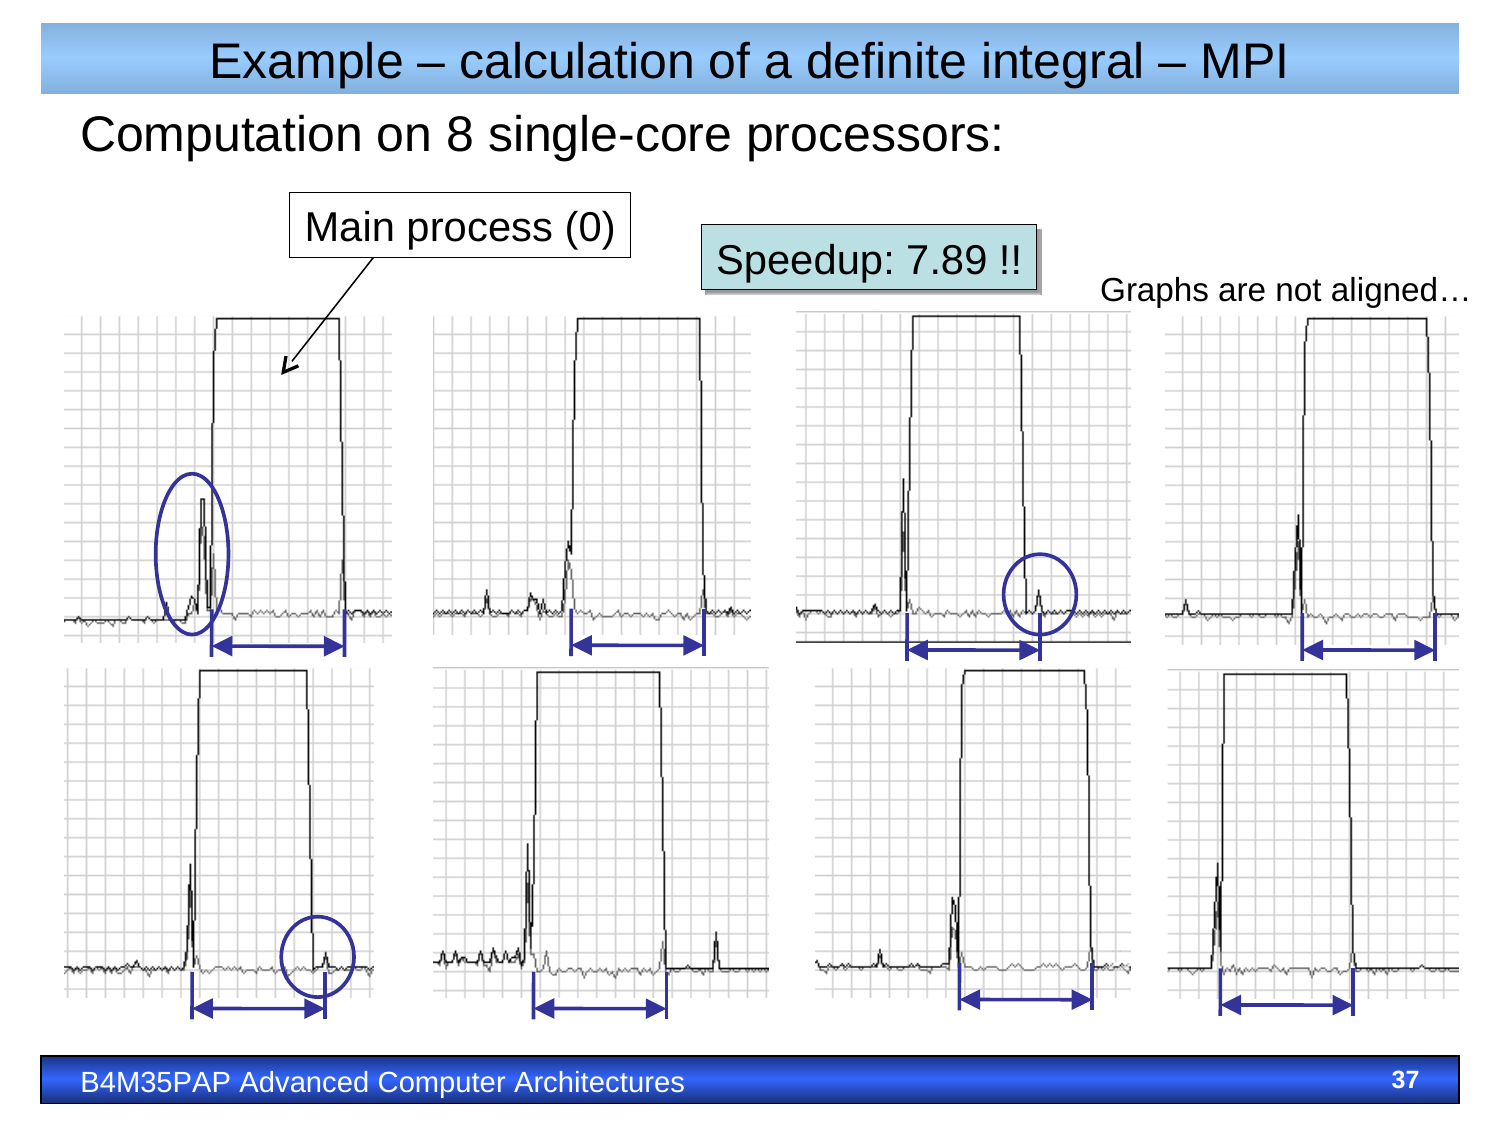

# Example – calculation of a definite integral – MPI
Computation on 8 single-core processors:
Main process (0)
Speedup: 7.89 !!
Graphs are not aligned…